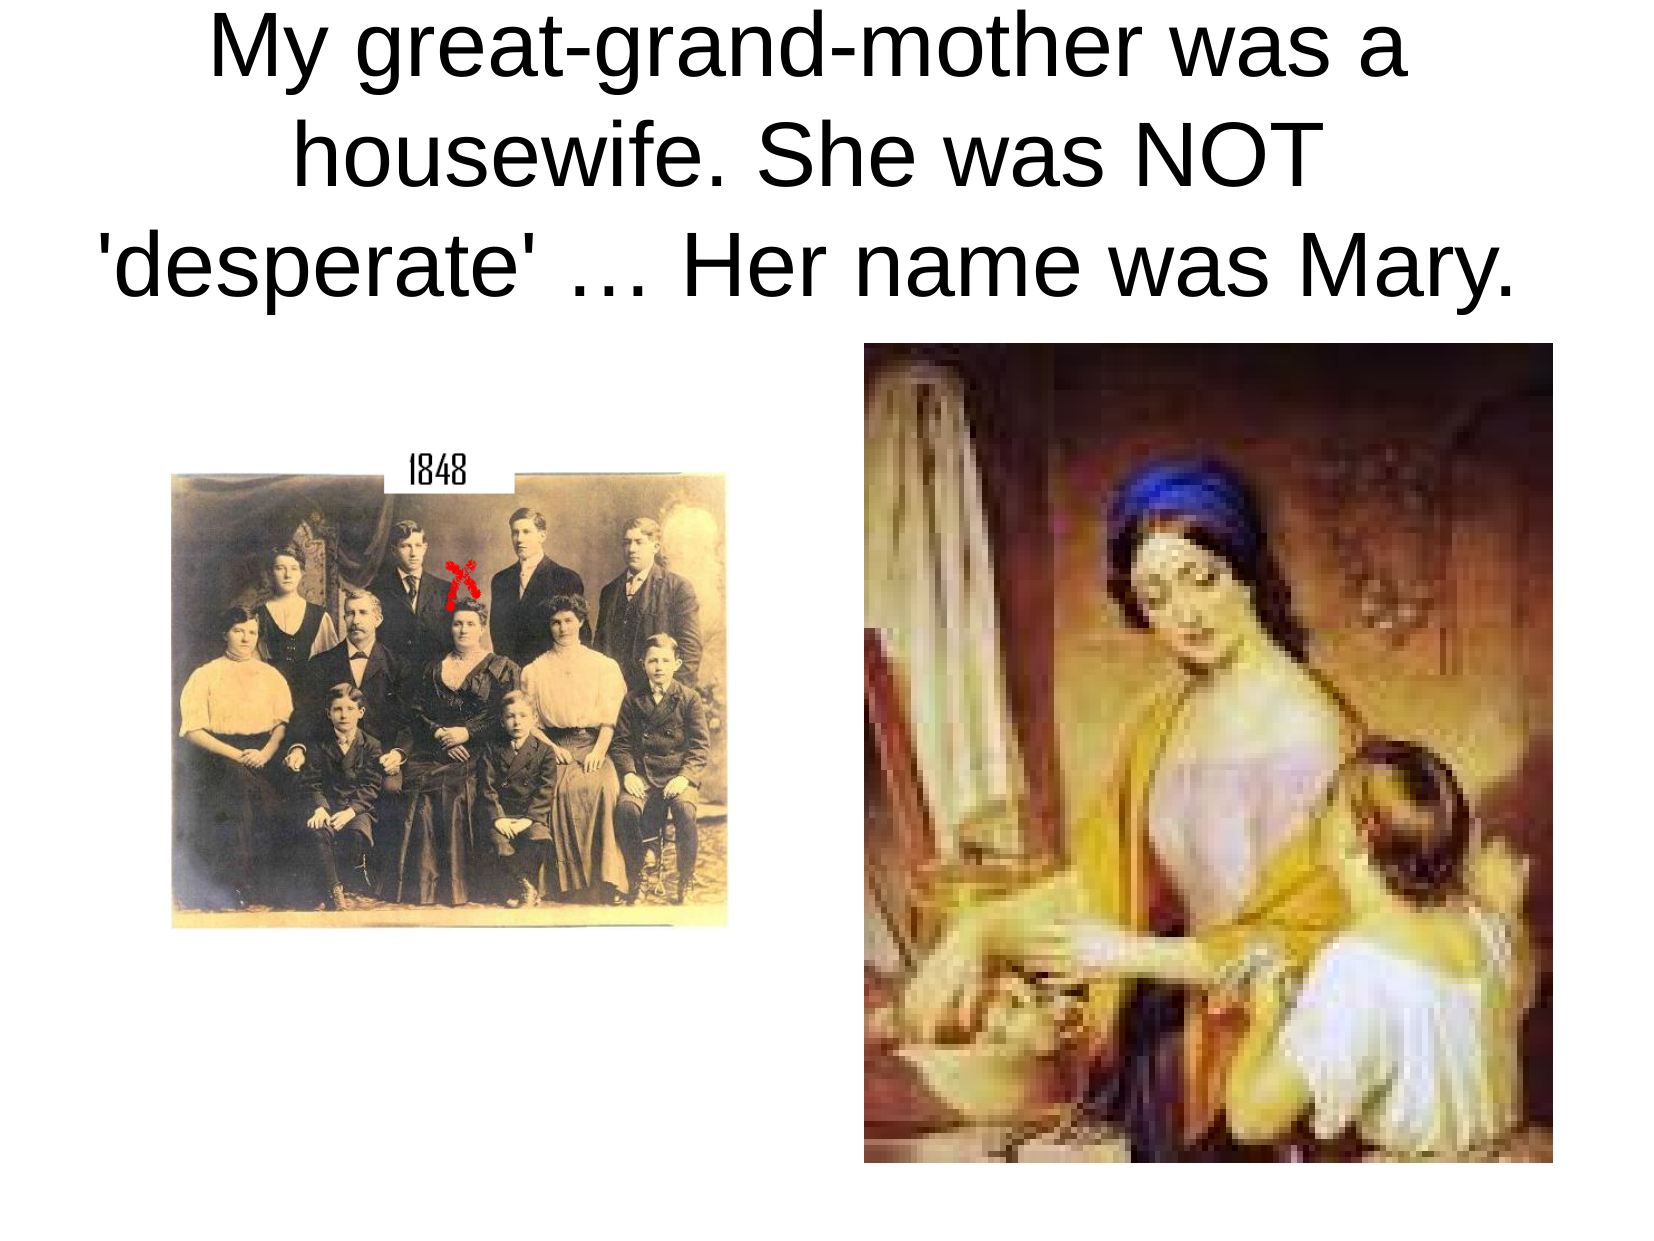

# My great-grand-mother was a housewife. She was NOT 'desperate' … Her name was Mary.